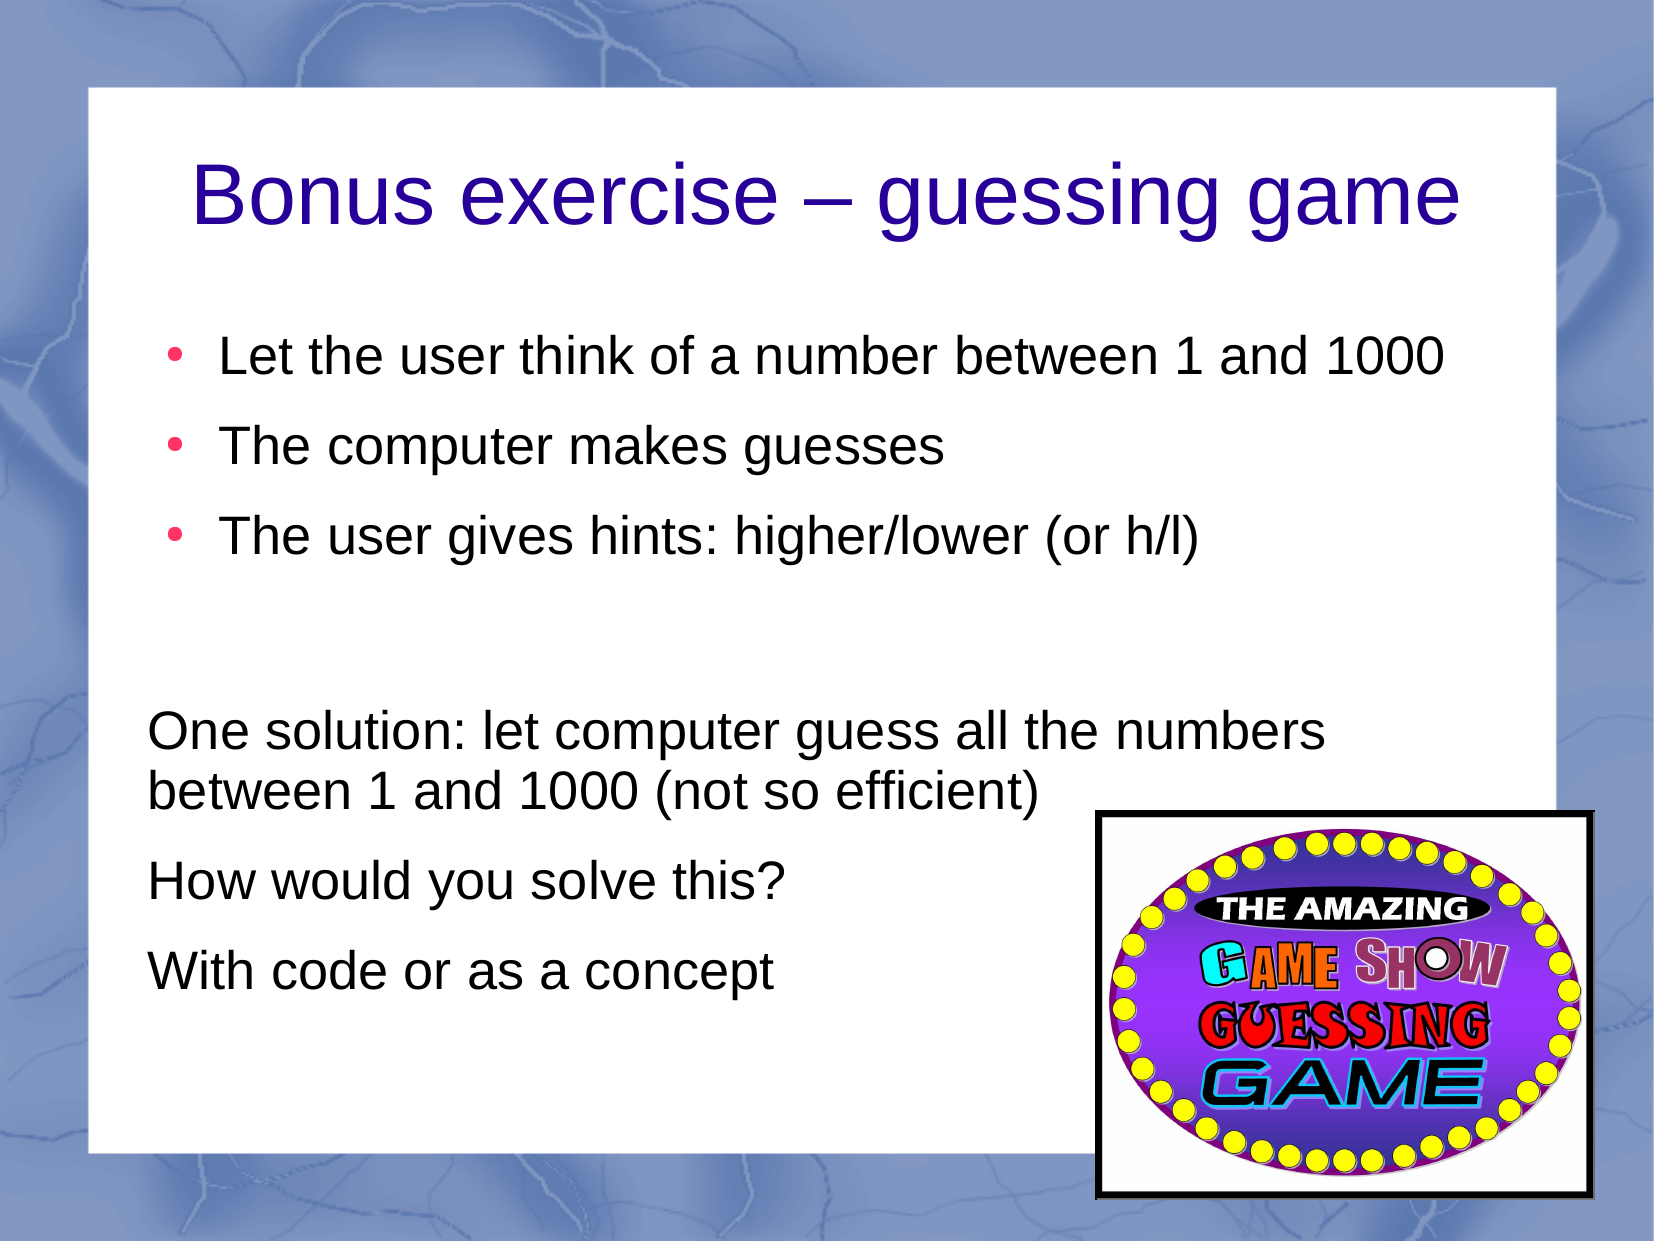

# Bonus exercise – guessing game
Let the user think of a number between 1 and 1000
The computer makes guesses
The user gives hints: higher/lower (or h/l)
One solution: let computer guess all the numbers between 1 and 1000 (not so efficient)
How would you solve this?
With code or as a concept